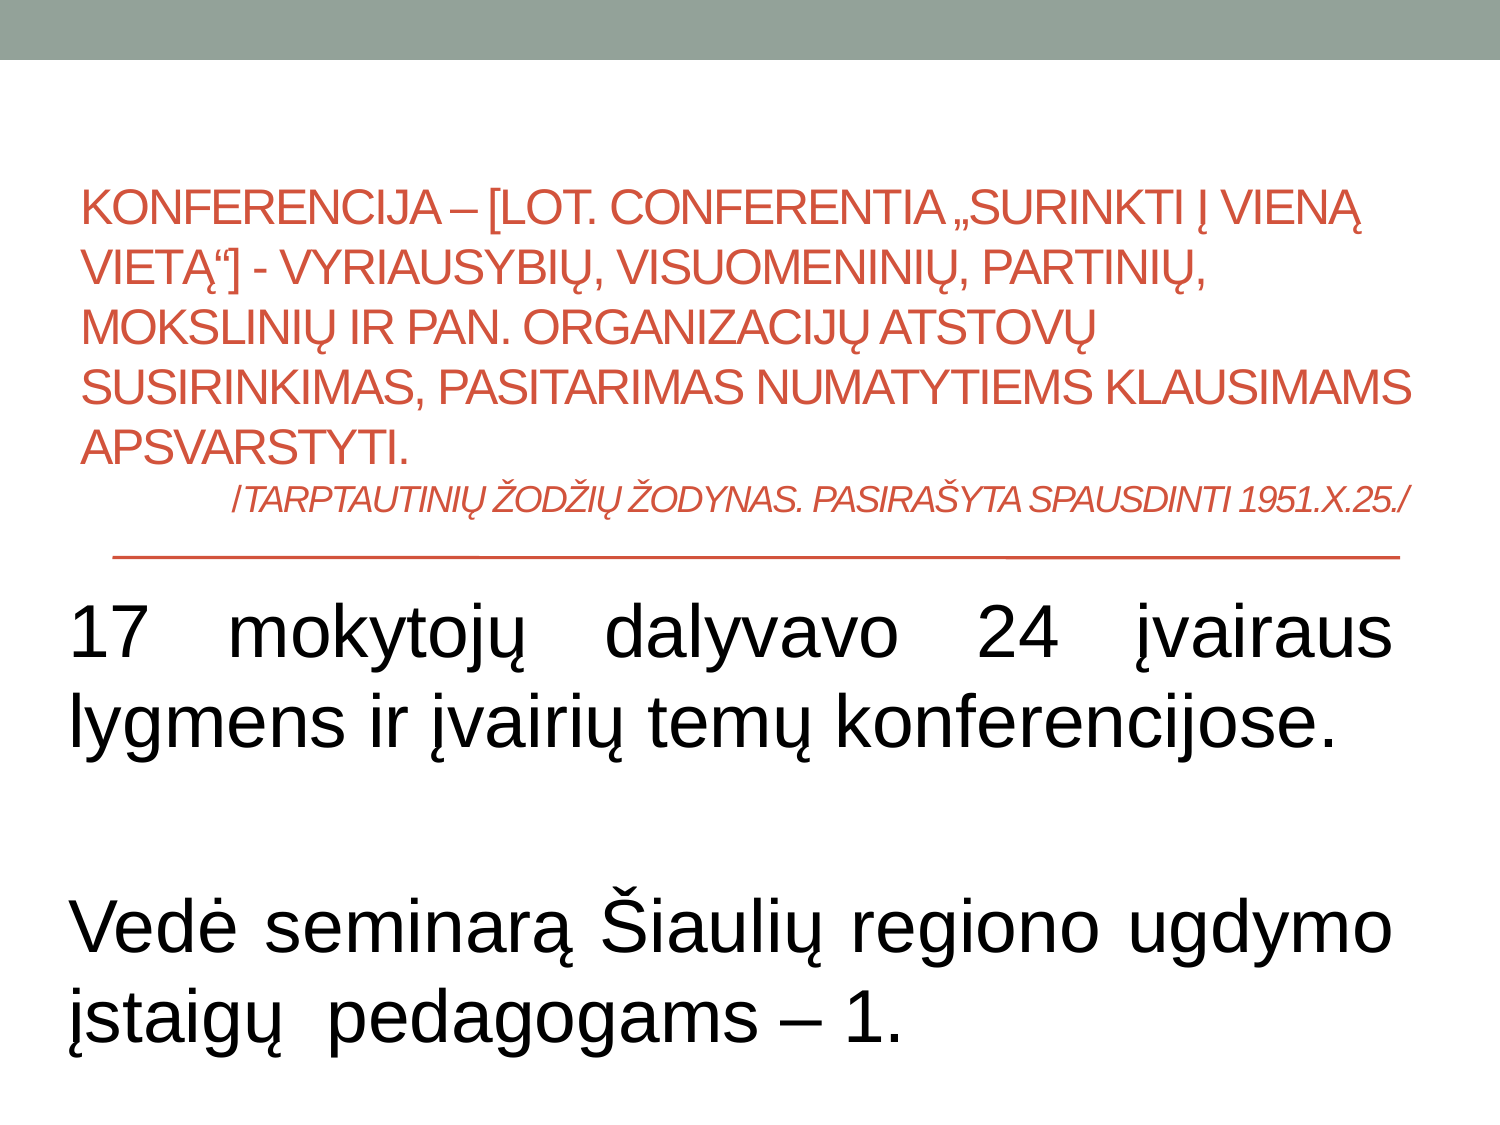

# Konferencija – [lot. conferentia „surinkti į vieną vietą“] - vyriausybių, visuomeninių, partinių, mokslinių ir pan. organizacijų atstovų susirinkimas, pasitarimas numatytiems klausimams apsvarstyti. /TARPTAUTINIŲ ŽODŽIŲ ŽODYNAS. PASIRAŠYTA SPAUSDINTI 1951.X.25./
17 mokytojų dalyvavo 24 įvairaus lygmens ir įvairių temų konferencijose.
Vedė seminarą Šiaulių regiono ugdymo įstaigų pedagogams – 1.